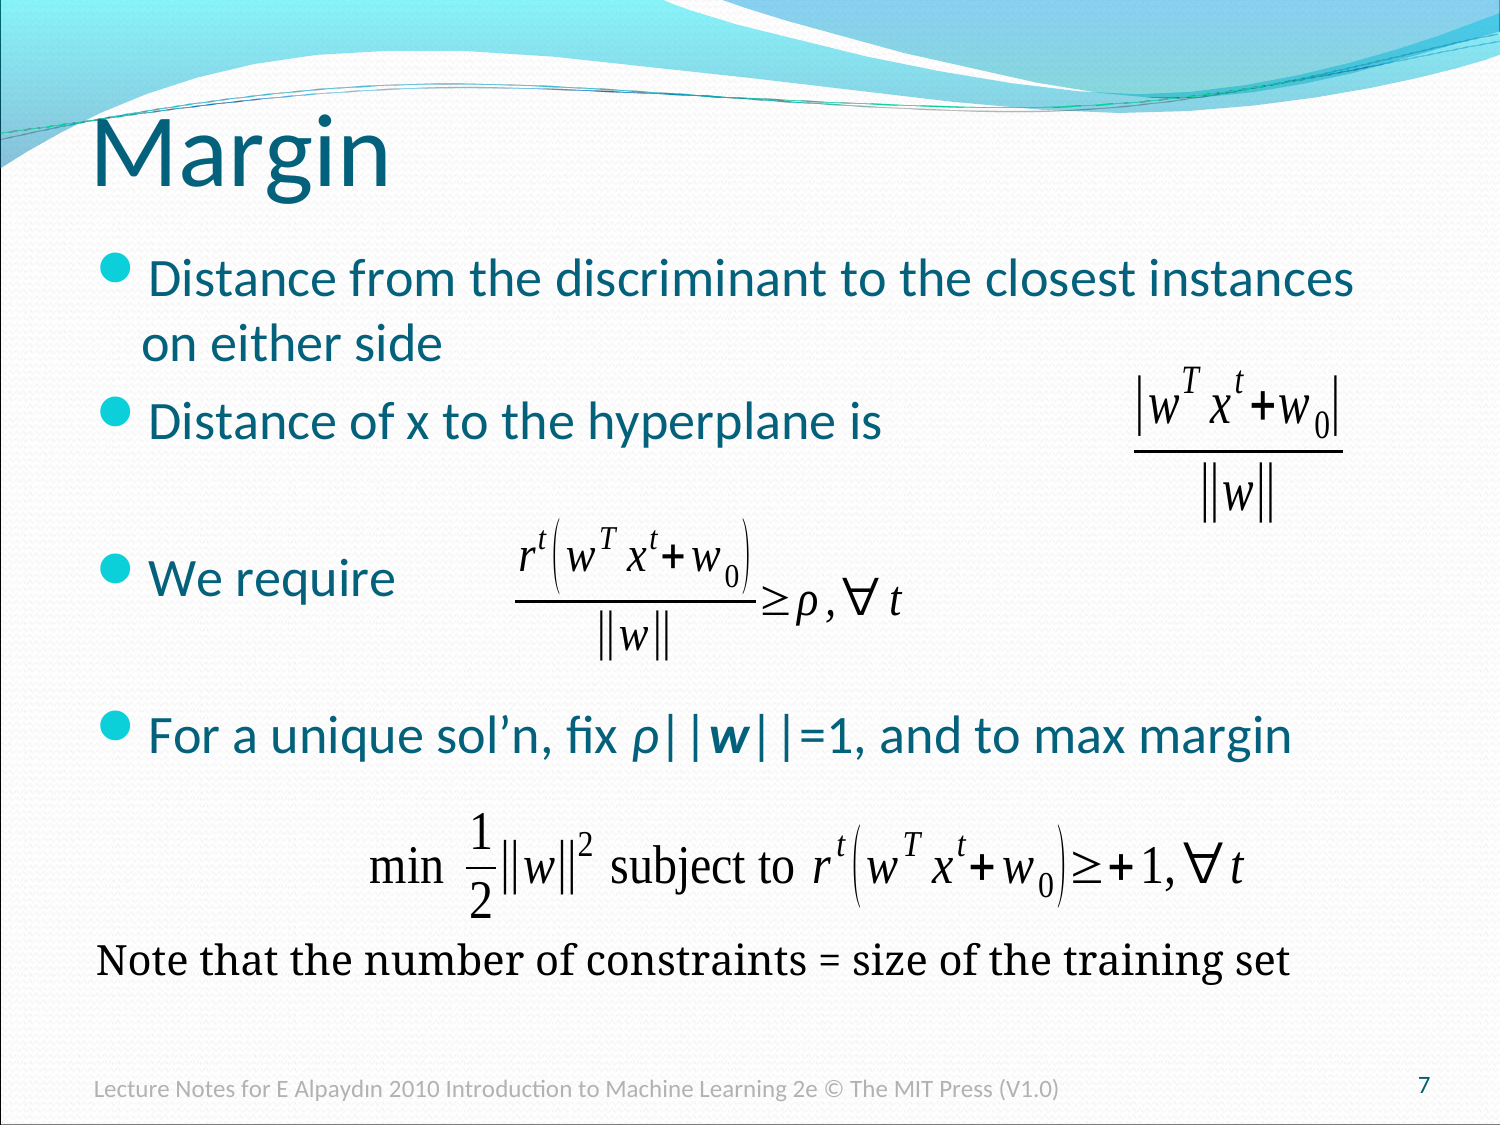

Margin
Distance from the discriminant to the closest instances on either side
Distance of x to the hyperplane is
We require
For a unique sol’n, fix ρ||w||=1, and to max margin
Note that the number of constraints = size of the training set
Lecture Notes for E Alpaydın 2010 Introduction to Machine Learning 2e © The MIT Press (V1.0)